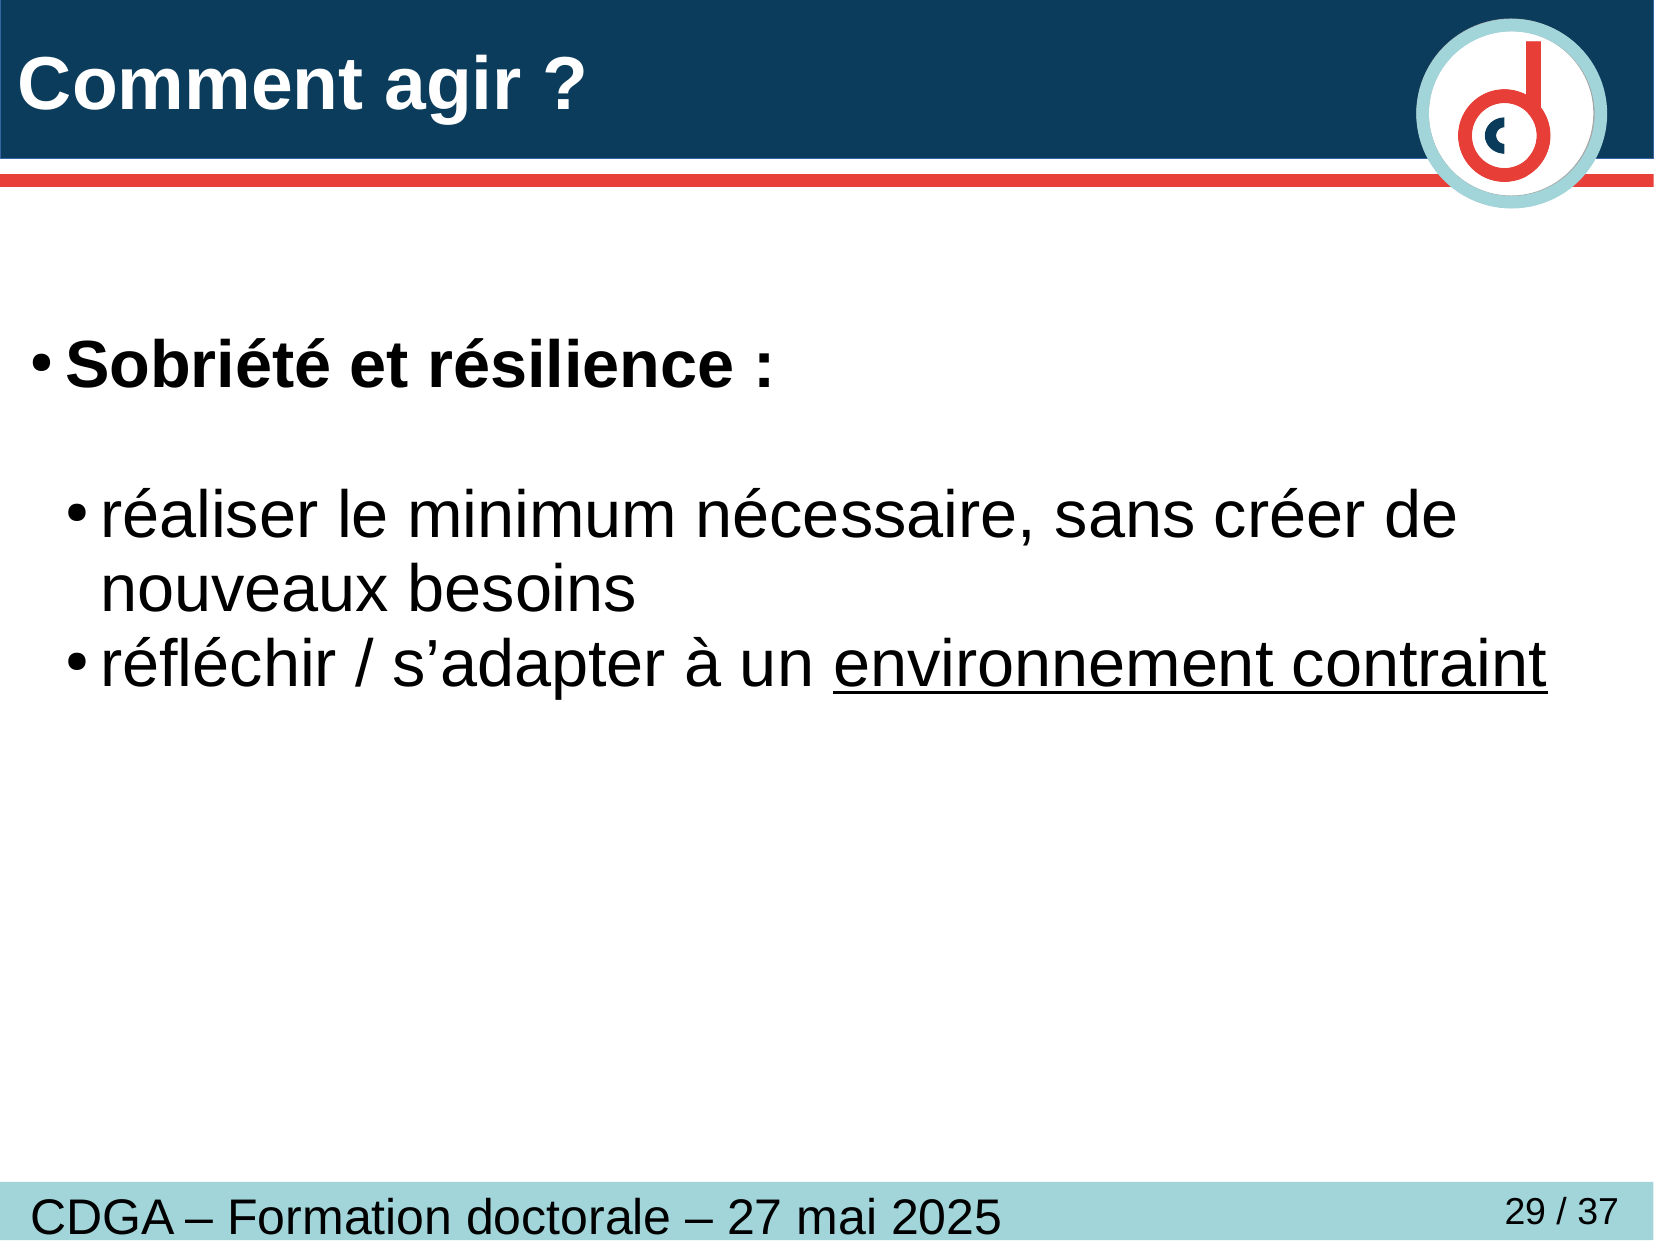

# Comment agir ?
Sobriété et résilience :
réaliser le minimum nécessaire, sans créer de nouveaux besoins
réfléchir / s’adapter à un environnement contraint